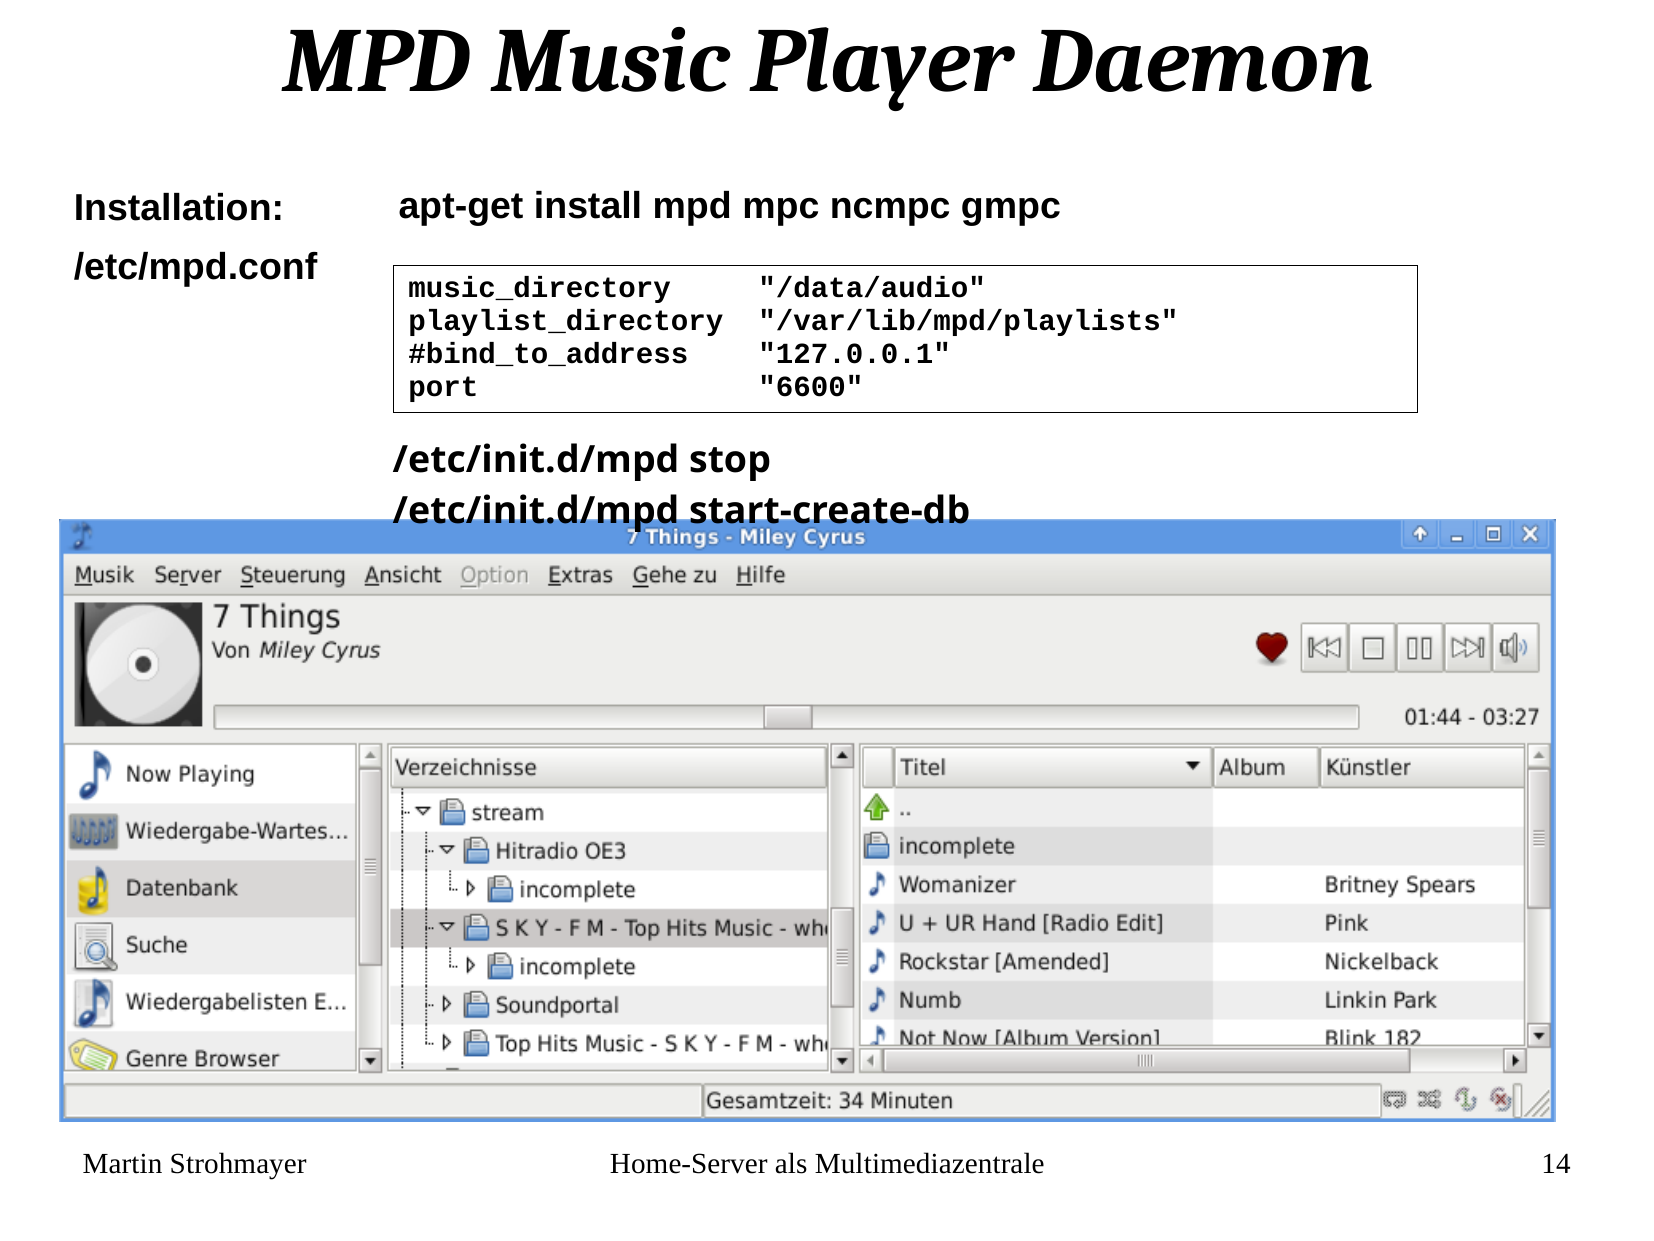

# MPD Music Player Daemon
apt-get install mpd mpc ncmpc gmpc
Installation:
/etc/mpd.conf
music_directory "/data/audio"
playlist_directory "/var/lib/mpd/playlists"
#bind_to_address "127.0.0.1"
port "6600"
/etc/init.d/mpd stop
/etc/init.d/mpd start-create-db
Martin Strohmayer
Home-Server als Multimediazentrale
14